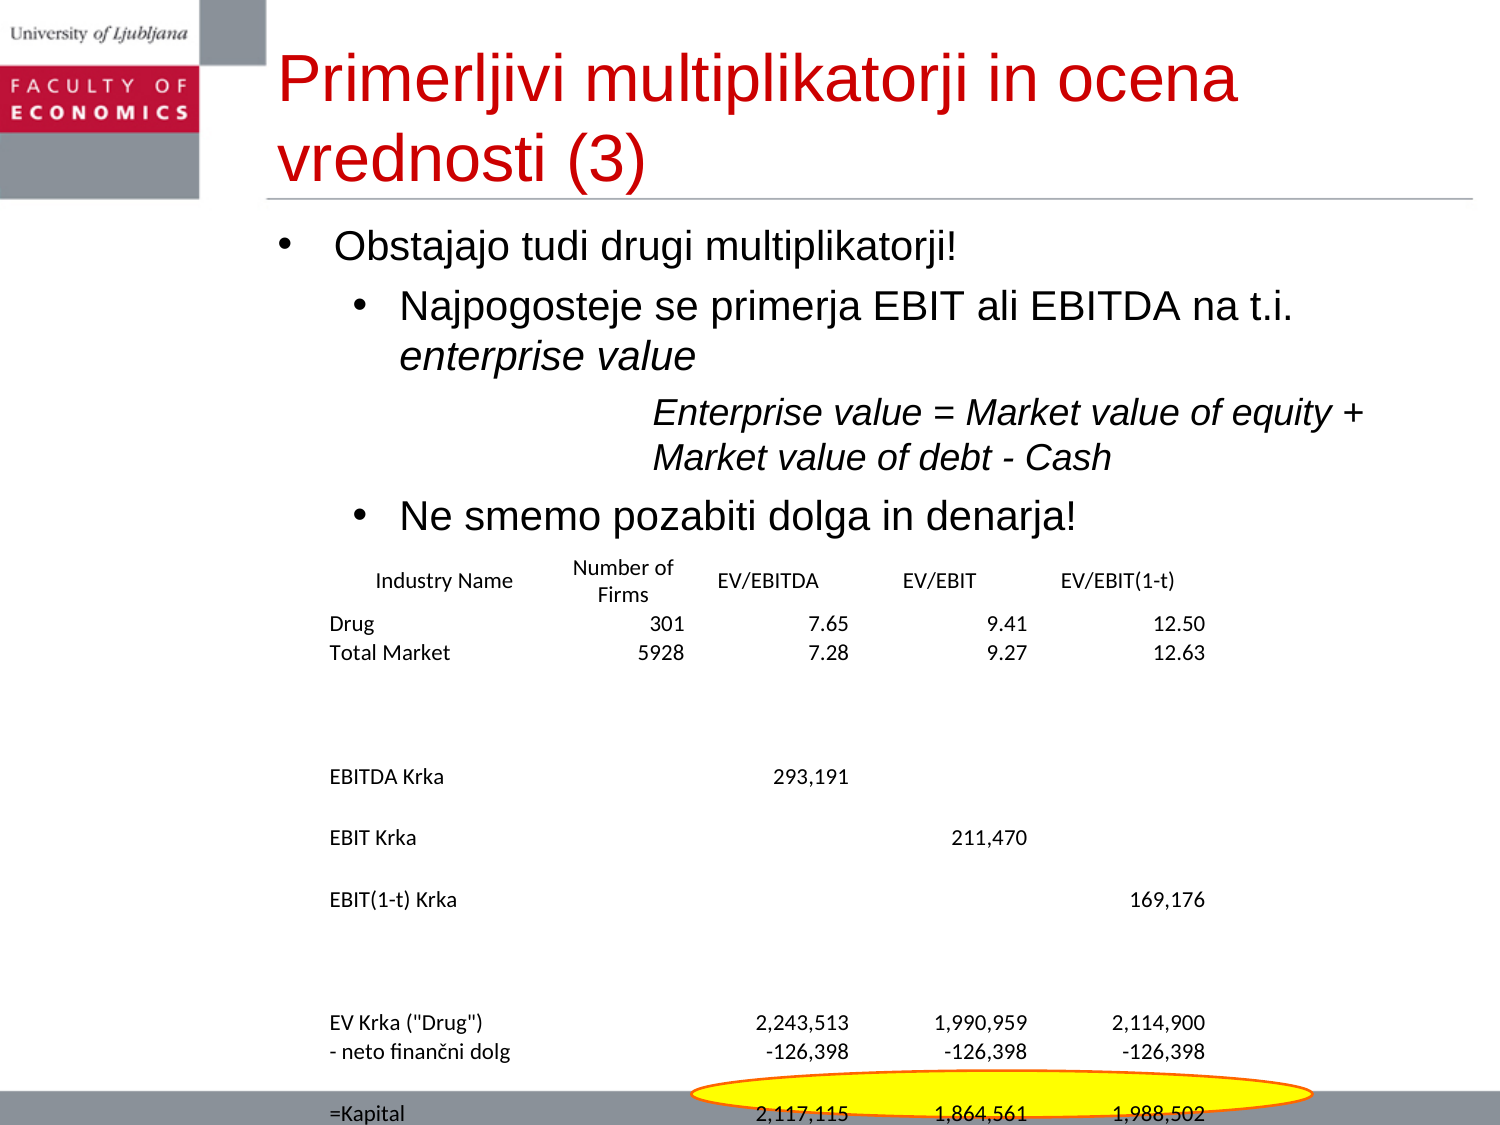

# Primerljivi multiplikatorji in ocena vrednosti (3)
Obstajajo tudi drugi multiplikatorji!
Najpogosteje se primerja EBIT ali EBITDA na t.i. enterprise value
	Enterprise value = Market value of equity + Market value of debt - Cash
Ne smemo pozabiti dolga in denarja!
| Industry Name | Number of Firms | EV/EBITDA | EV/EBIT | EV/EBIT(1-t) |
| --- | --- | --- | --- | --- |
| Drug | 301 | 7.65 | 9.41 | 12.50 |
| Total Market | 5928 | 7.28 | 9.27 | 12.63 |
| | | | | |
| EBITDA Krka | | 293,191 | | |
| EBIT Krka | | | 211,470 | |
| EBIT(1-t) Krka | | | | 169,176 |
| | | | | |
| EV Krka ("Drug") | | 2,243,513 | 1,990,959 | 2,114,900 |
| - neto finančni dolg | | -126,398 | -126,398 | -126,398 |
| =Kapital | | 2,117,115 | 1,864,561 | 1,988,502 |
| | | | | |
| Na delnico | | 62.63 | 55.16 | 58.82 |